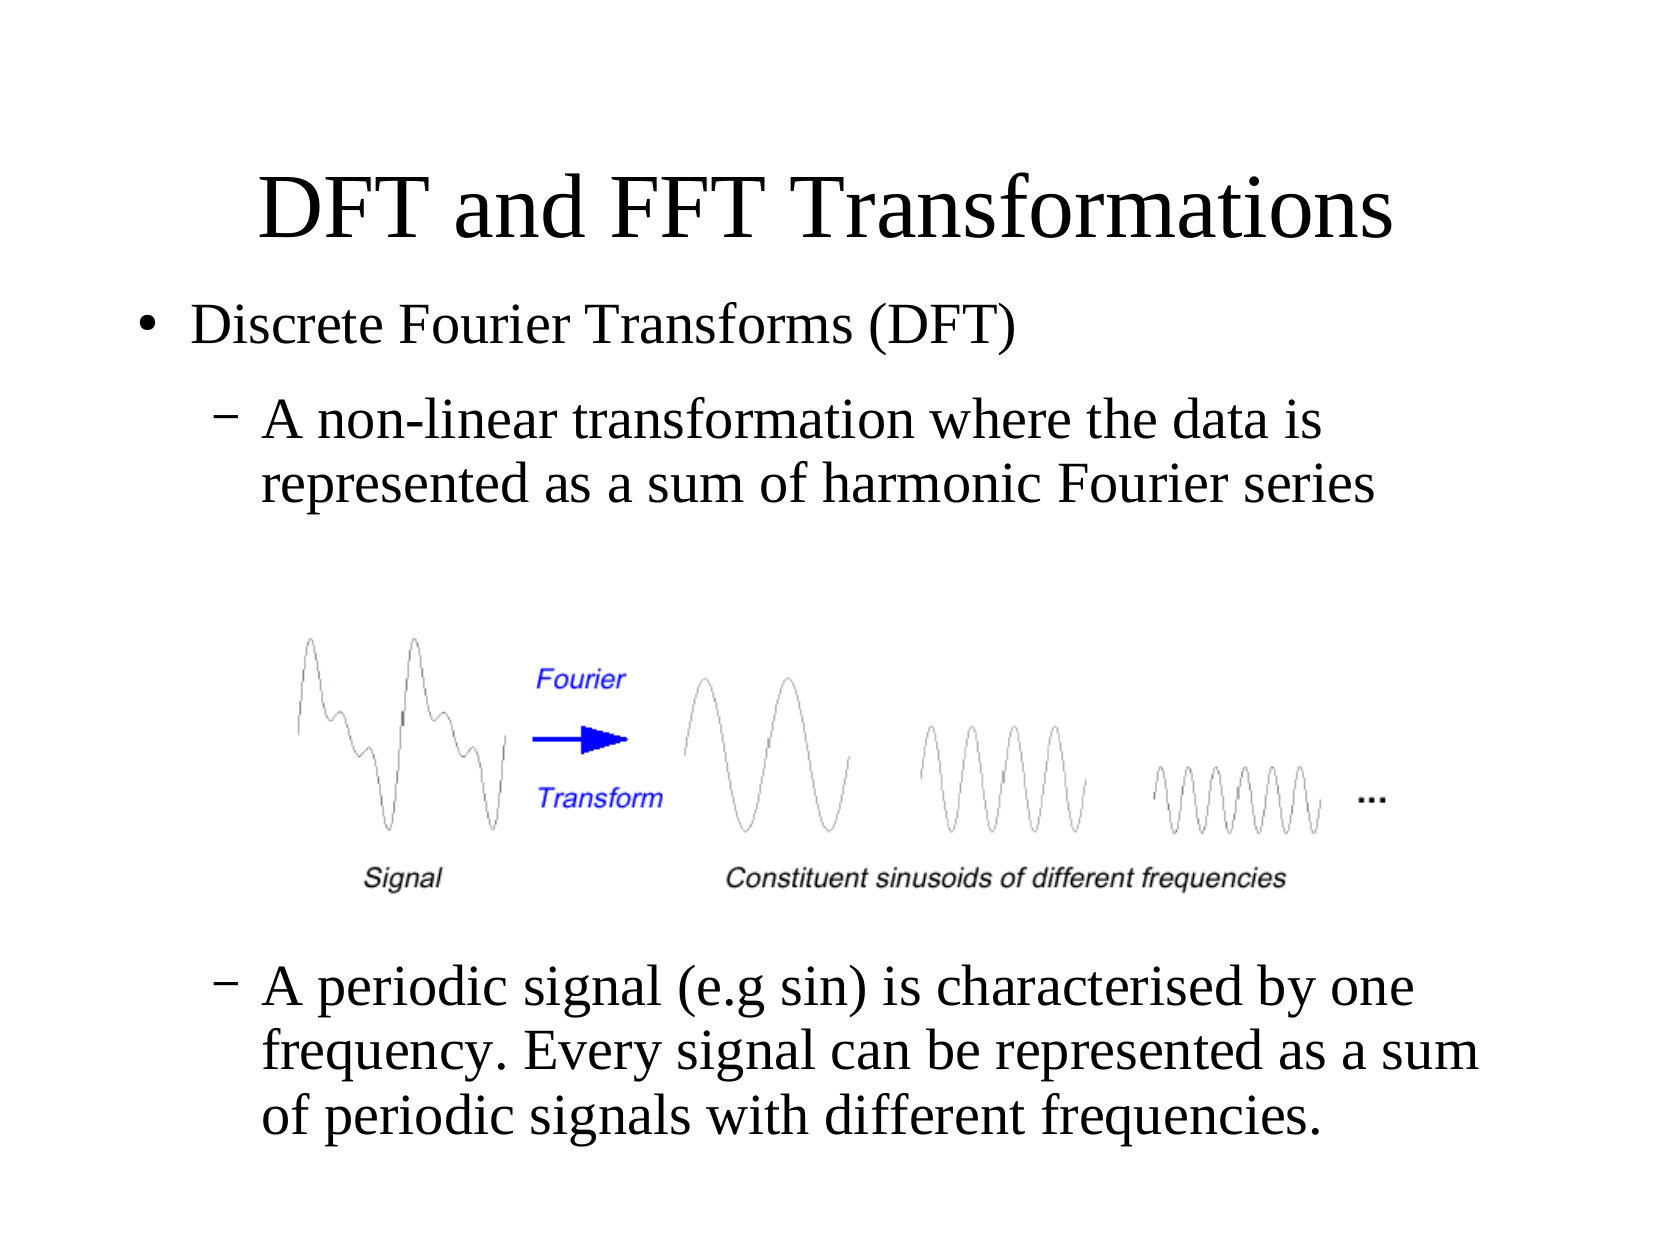

# DFT and FFT Transformations
Discrete Fourier Transforms (DFT)
A non-linear transformation where the data is represented as a sum of harmonic Fourier series
A periodic signal (e.g sin) is characterised by one frequency. Every signal can be represented as a sum of periodic signals with different frequencies.